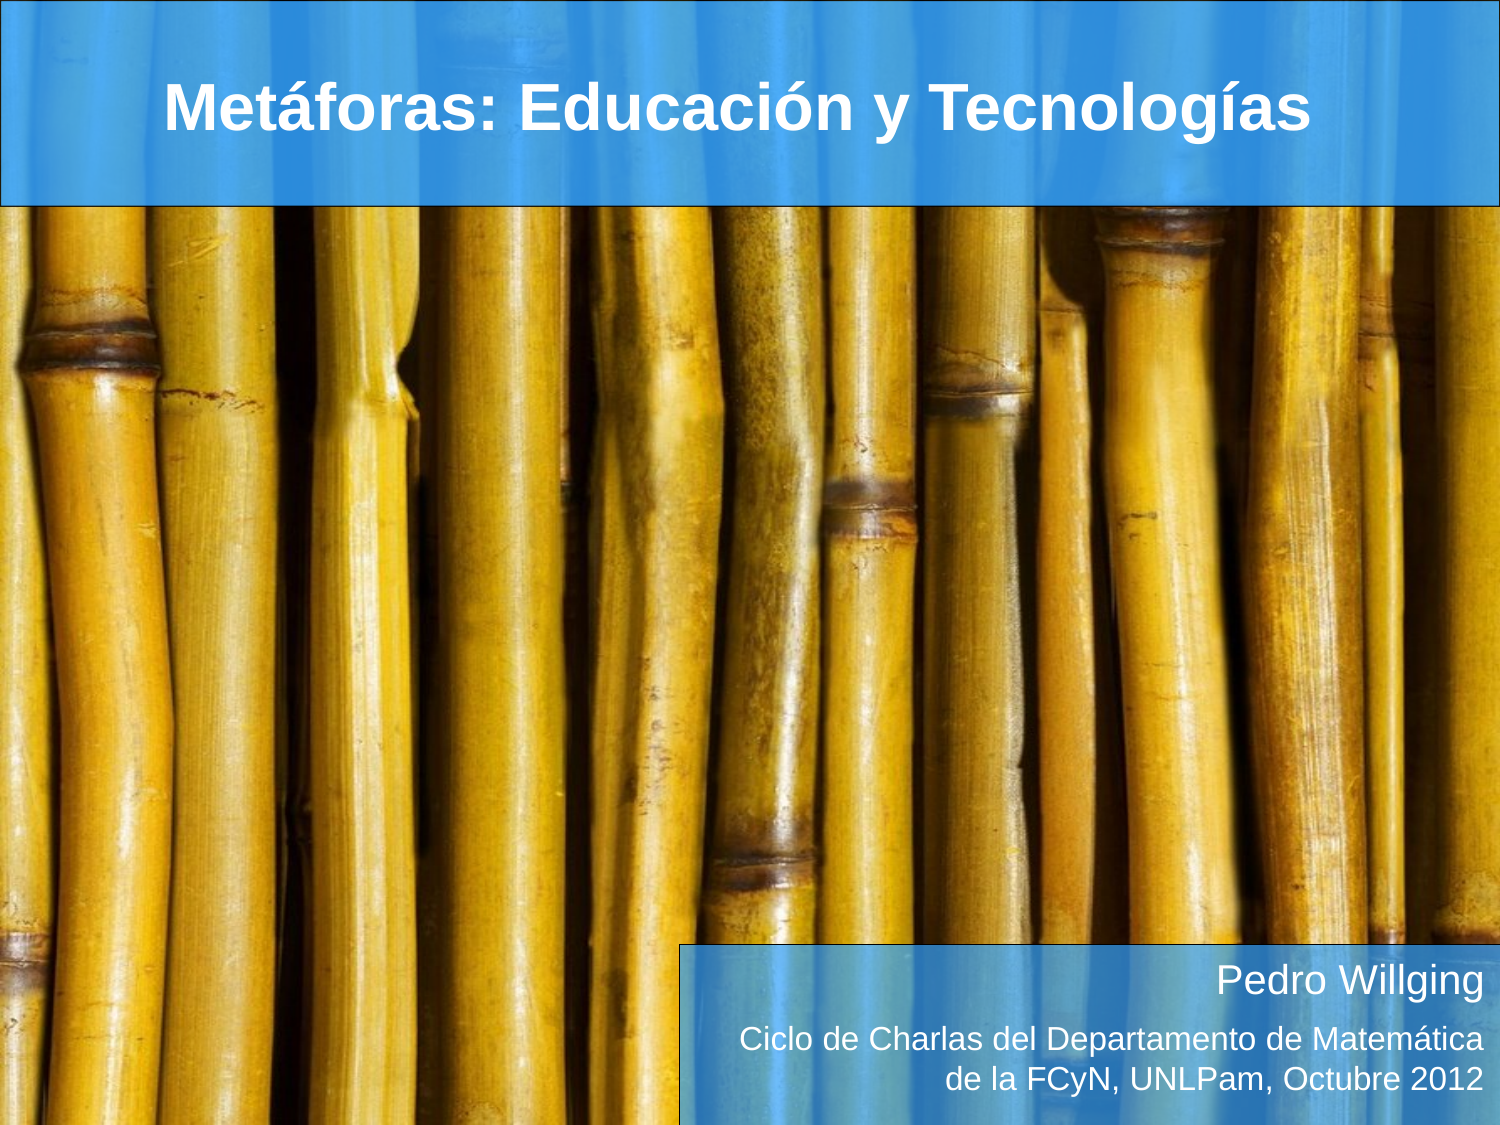

# Metáforas: Educación y Tecnologías
Pedro Willging
Ciclo de Charlas del Departamento de Matemática de la FCyN, UNLPam, Octubre 2012